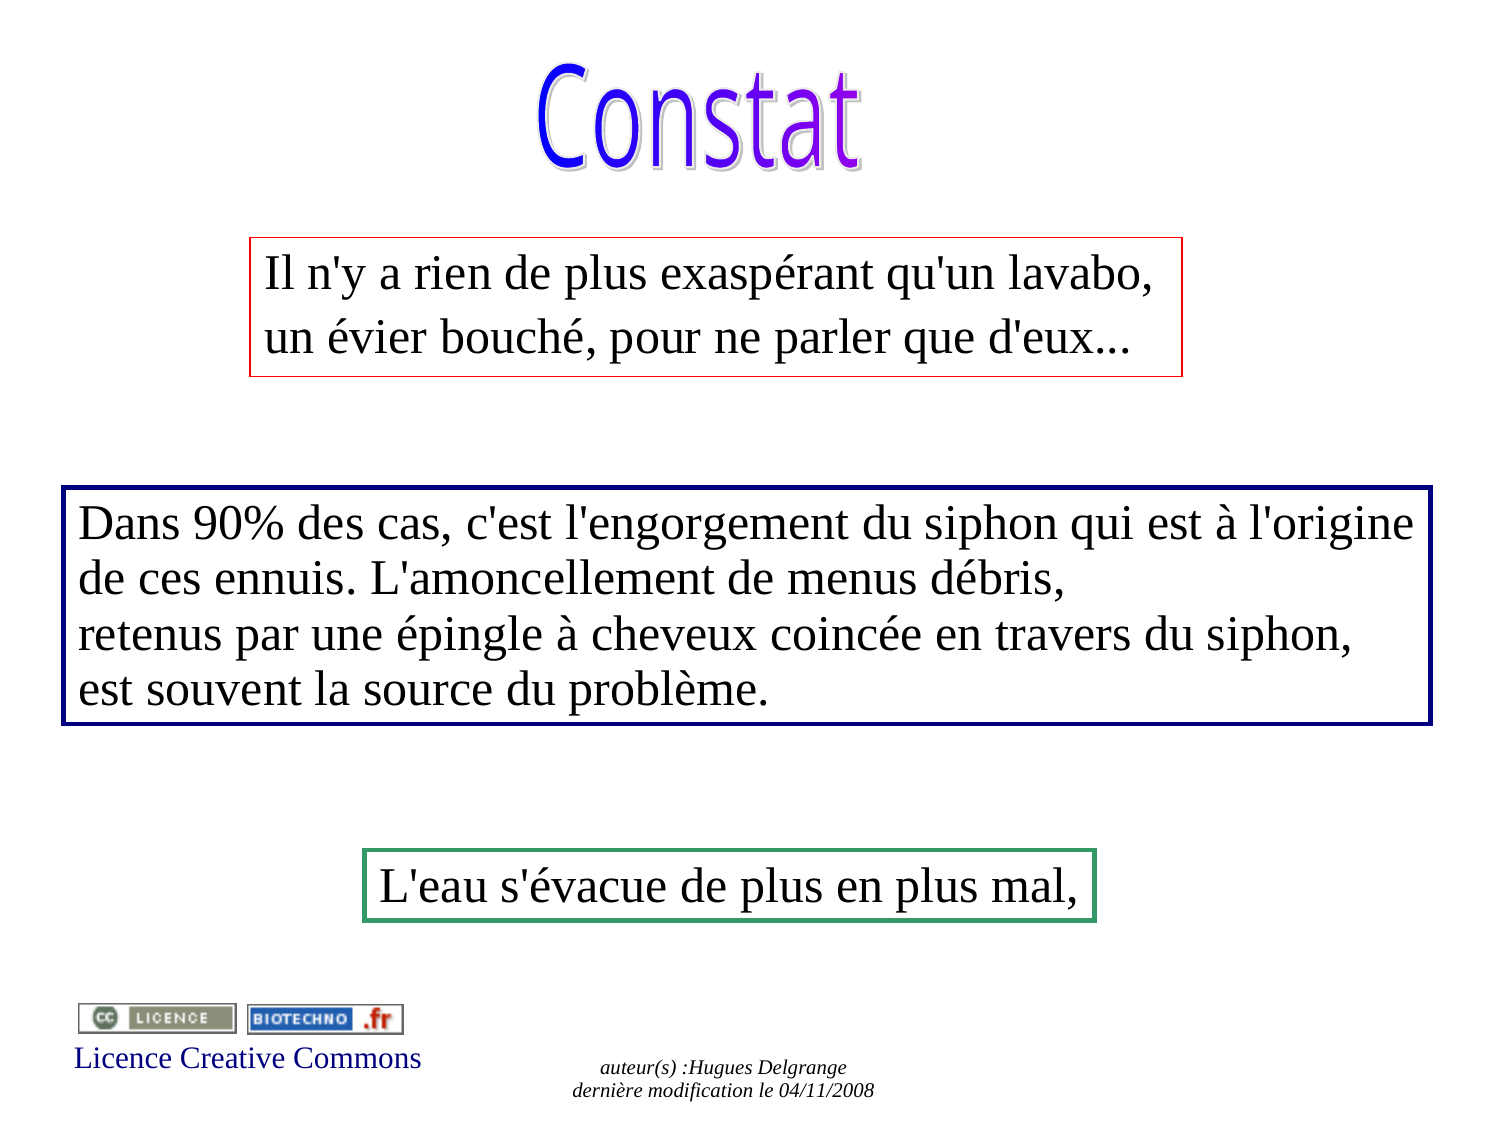

Constat
Il n'y a rien de plus exaspérant qu'un lavabo,
un évier bouché, pour ne parler que d'eux...
Dans 90% des cas, c'est l'engorgement du siphon qui est à l'origine
de ces ennuis. L'amoncellement de menus débris,
retenus par une épingle à cheveux coincée en travers du siphon,
est souvent la source du problème.
L'eau s'évacue de plus en plus mal,
Licence Creative Commons
auteur(s) :Hugues Delgrange
dernière modification le 04/11/2008